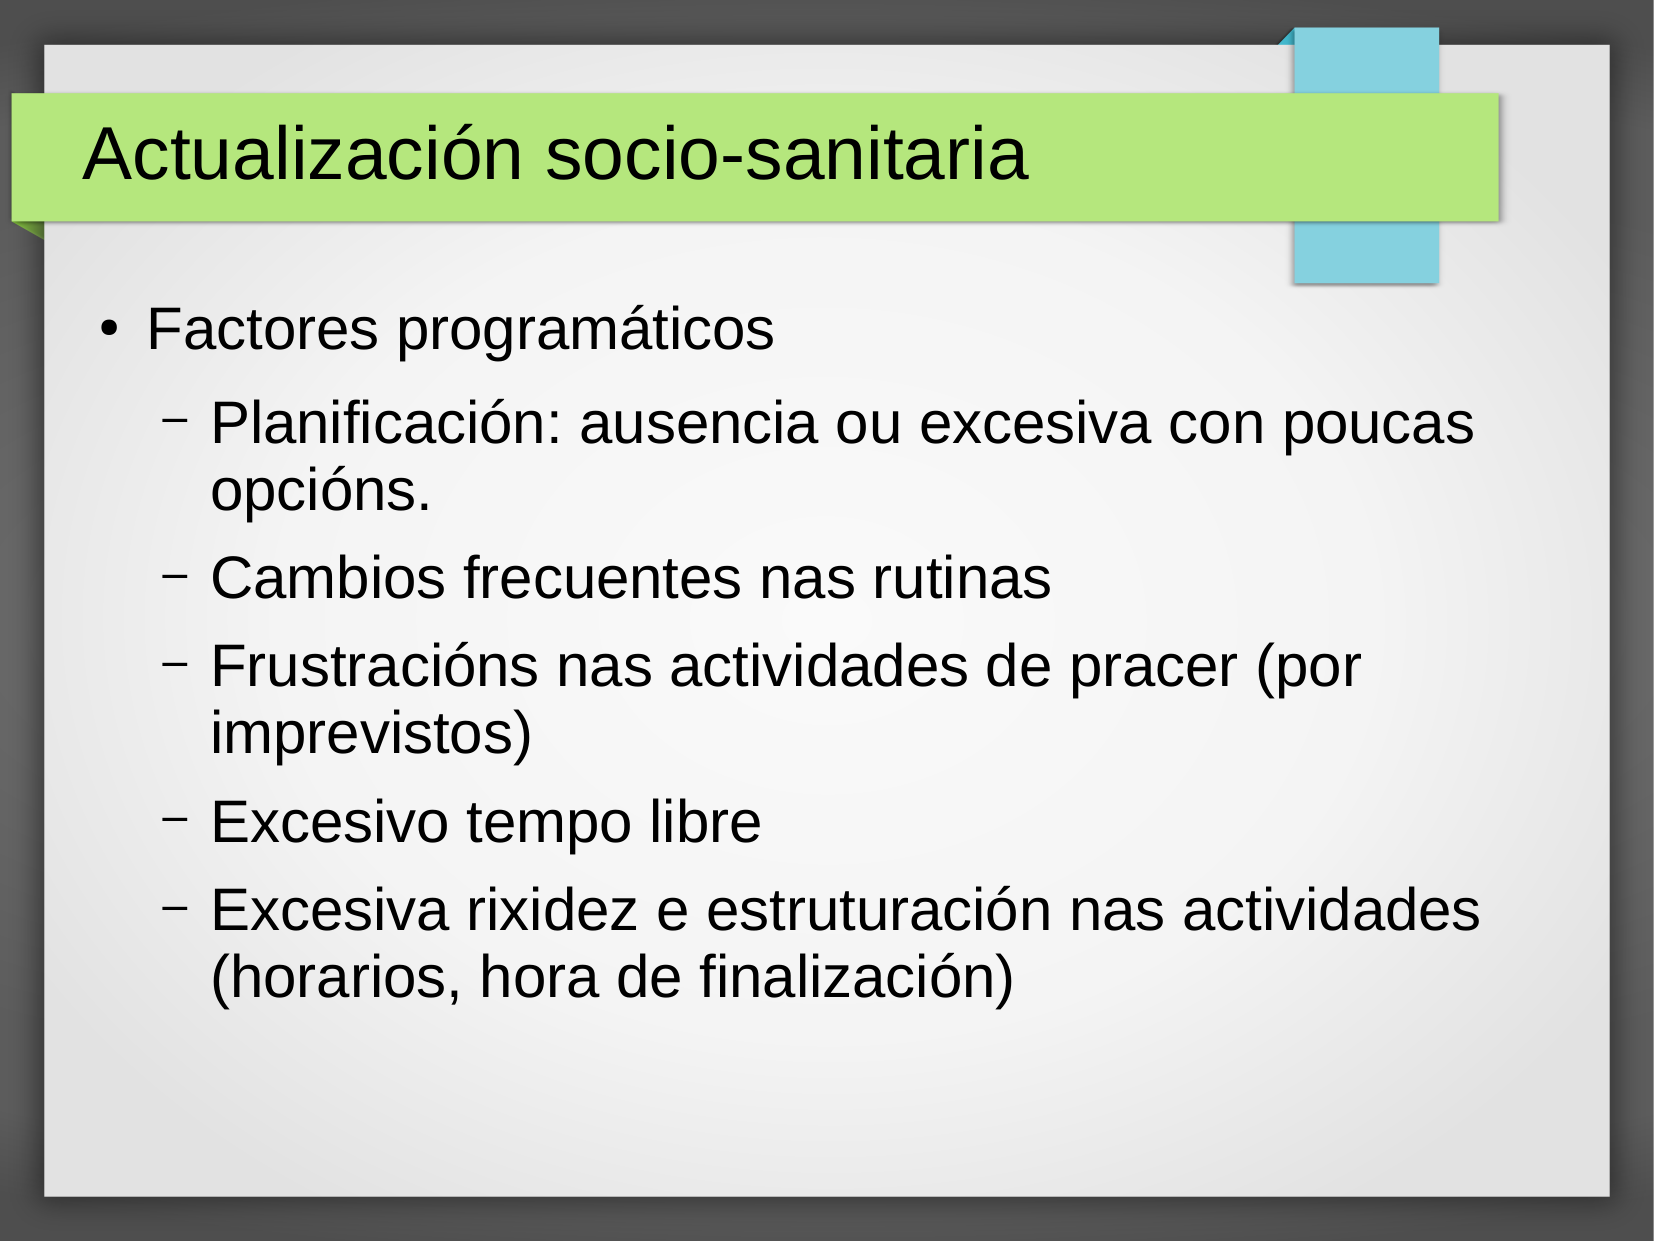

# Actualización socio-sanitaria
Factores programáticos
Planificación: ausencia ou excesiva con poucas opcións.
Cambios frecuentes nas rutinas
Frustracións nas actividades de pracer (por imprevistos)
Excesivo tempo libre
Excesiva rixidez e estruturación nas actividades (horarios, hora de finalización)